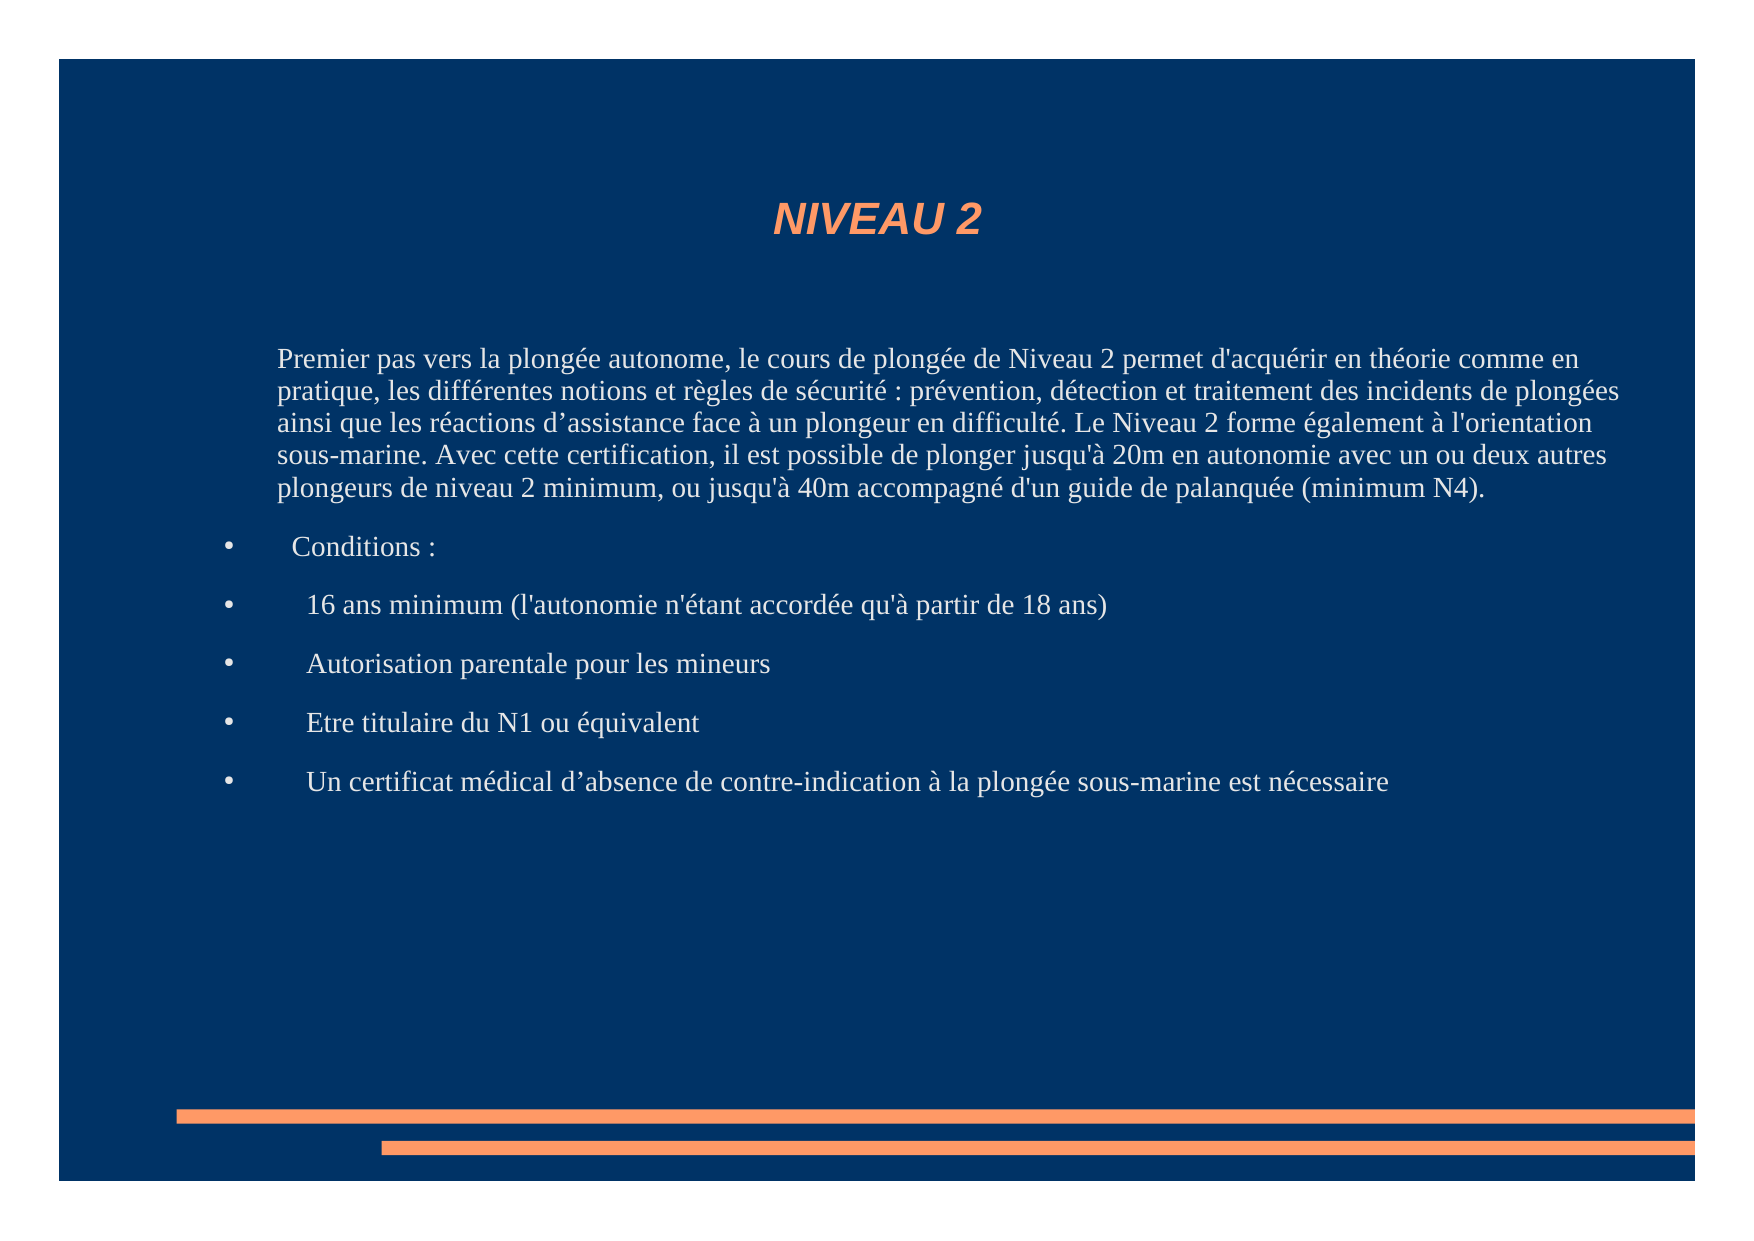

# NIVEAU 2
Premier pas vers la plongée autonome, le cours de plongée de Niveau 2 permet d'acquérir en théorie comme en pratique, les différentes notions et règles de sécurité : prévention, détection et traitement des incidents de plongées ainsi que les réactions d’assistance face à un plongeur en difficulté. Le Niveau 2 forme également à l'orientation sous-marine. Avec cette certification, il est possible de plonger jusqu'à 20m en autonomie avec un ou deux autres plongeurs de niveau 2 minimum, ou jusqu'à 40m accompagné d'un guide de palanquée (minimum N4).
 Conditions :
 16 ans minimum (l'autonomie n'étant accordée qu'à partir de 18 ans)
 Autorisation parentale pour les mineurs
 Etre titulaire du N1 ou équivalent
 Un certificat médical d’absence de contre-indication à la plongée sous-marine est nécessaire